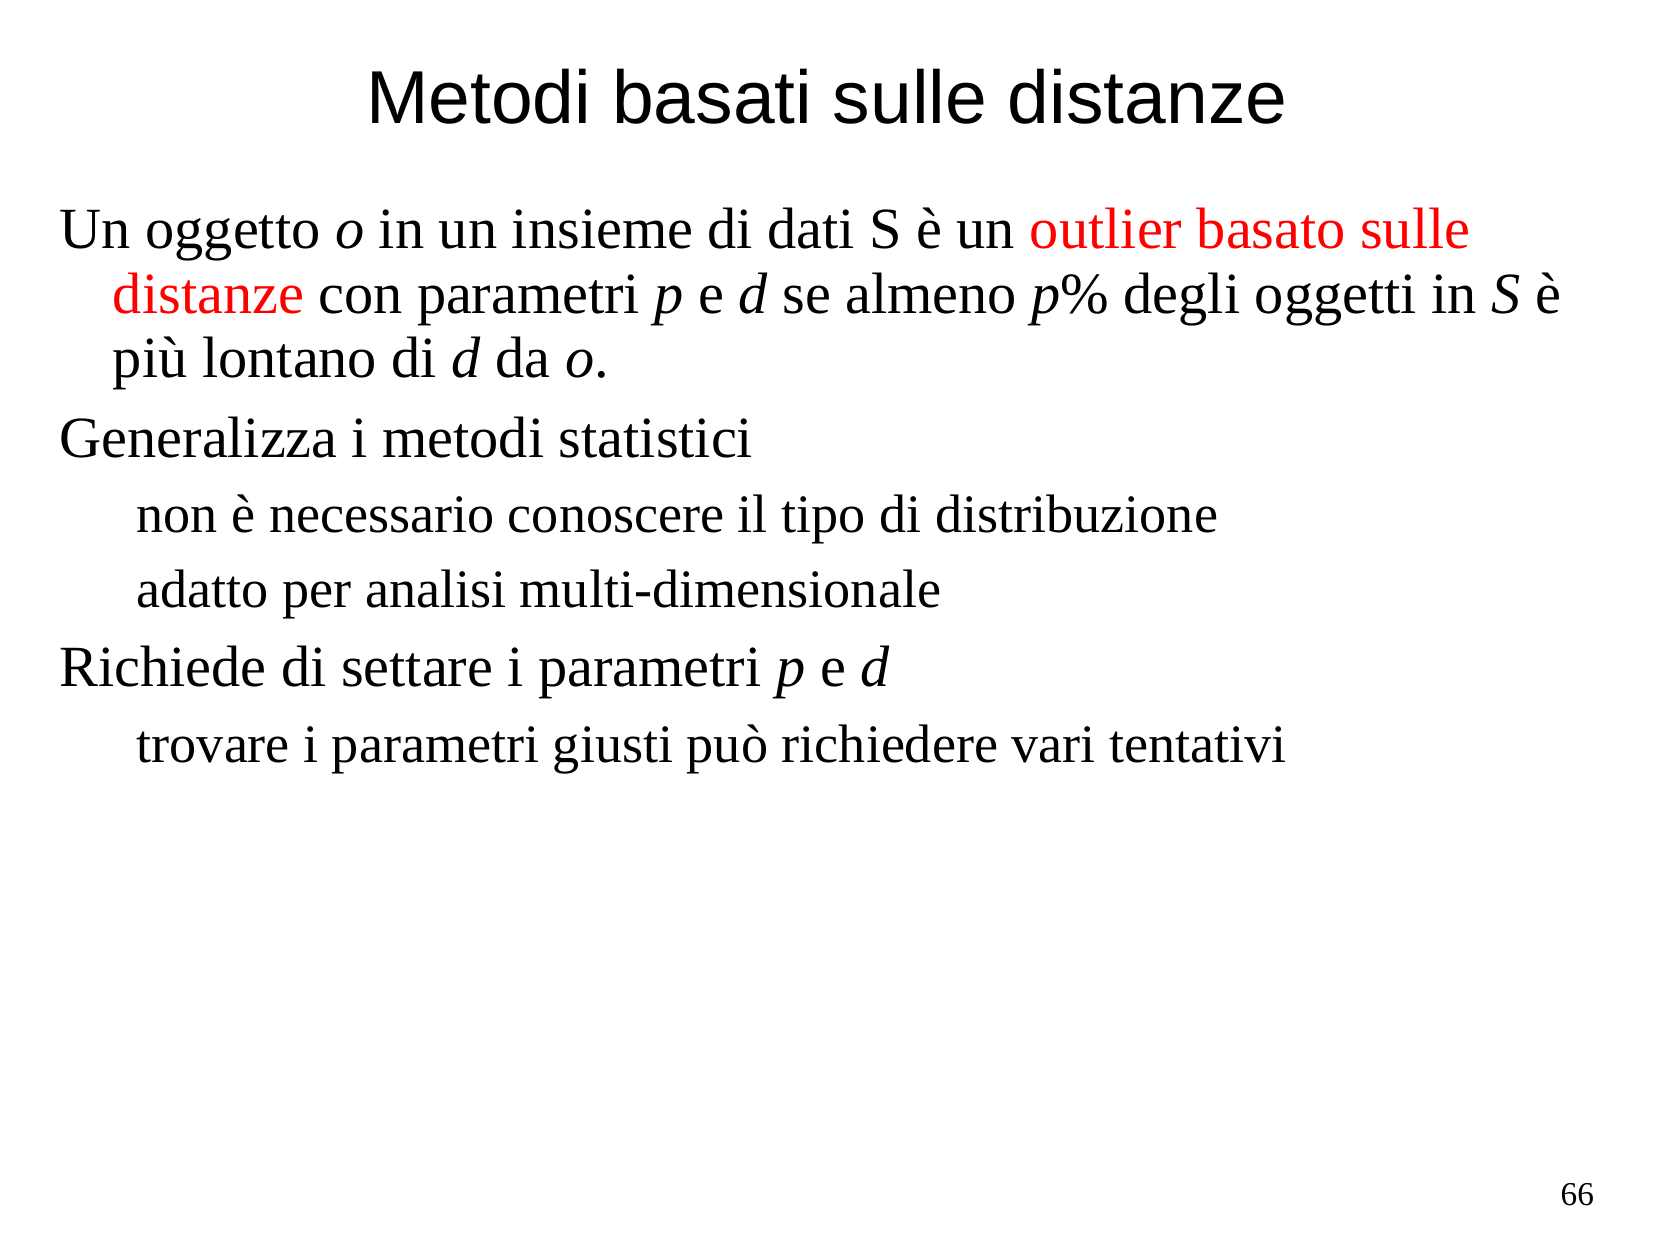

# Metodi basati sulle distanze
Un oggetto o in un insieme di dati S è un outlier basato sulle distanze con parametri p e d se almeno p% degli oggetti in S è più lontano di d da o.
Generalizza i metodi statistici
non è necessario conoscere il tipo di distribuzione
adatto per analisi multi-dimensionale
Richiede di settare i parametri p e d
trovare i parametri giusti può richiedere vari tentativi